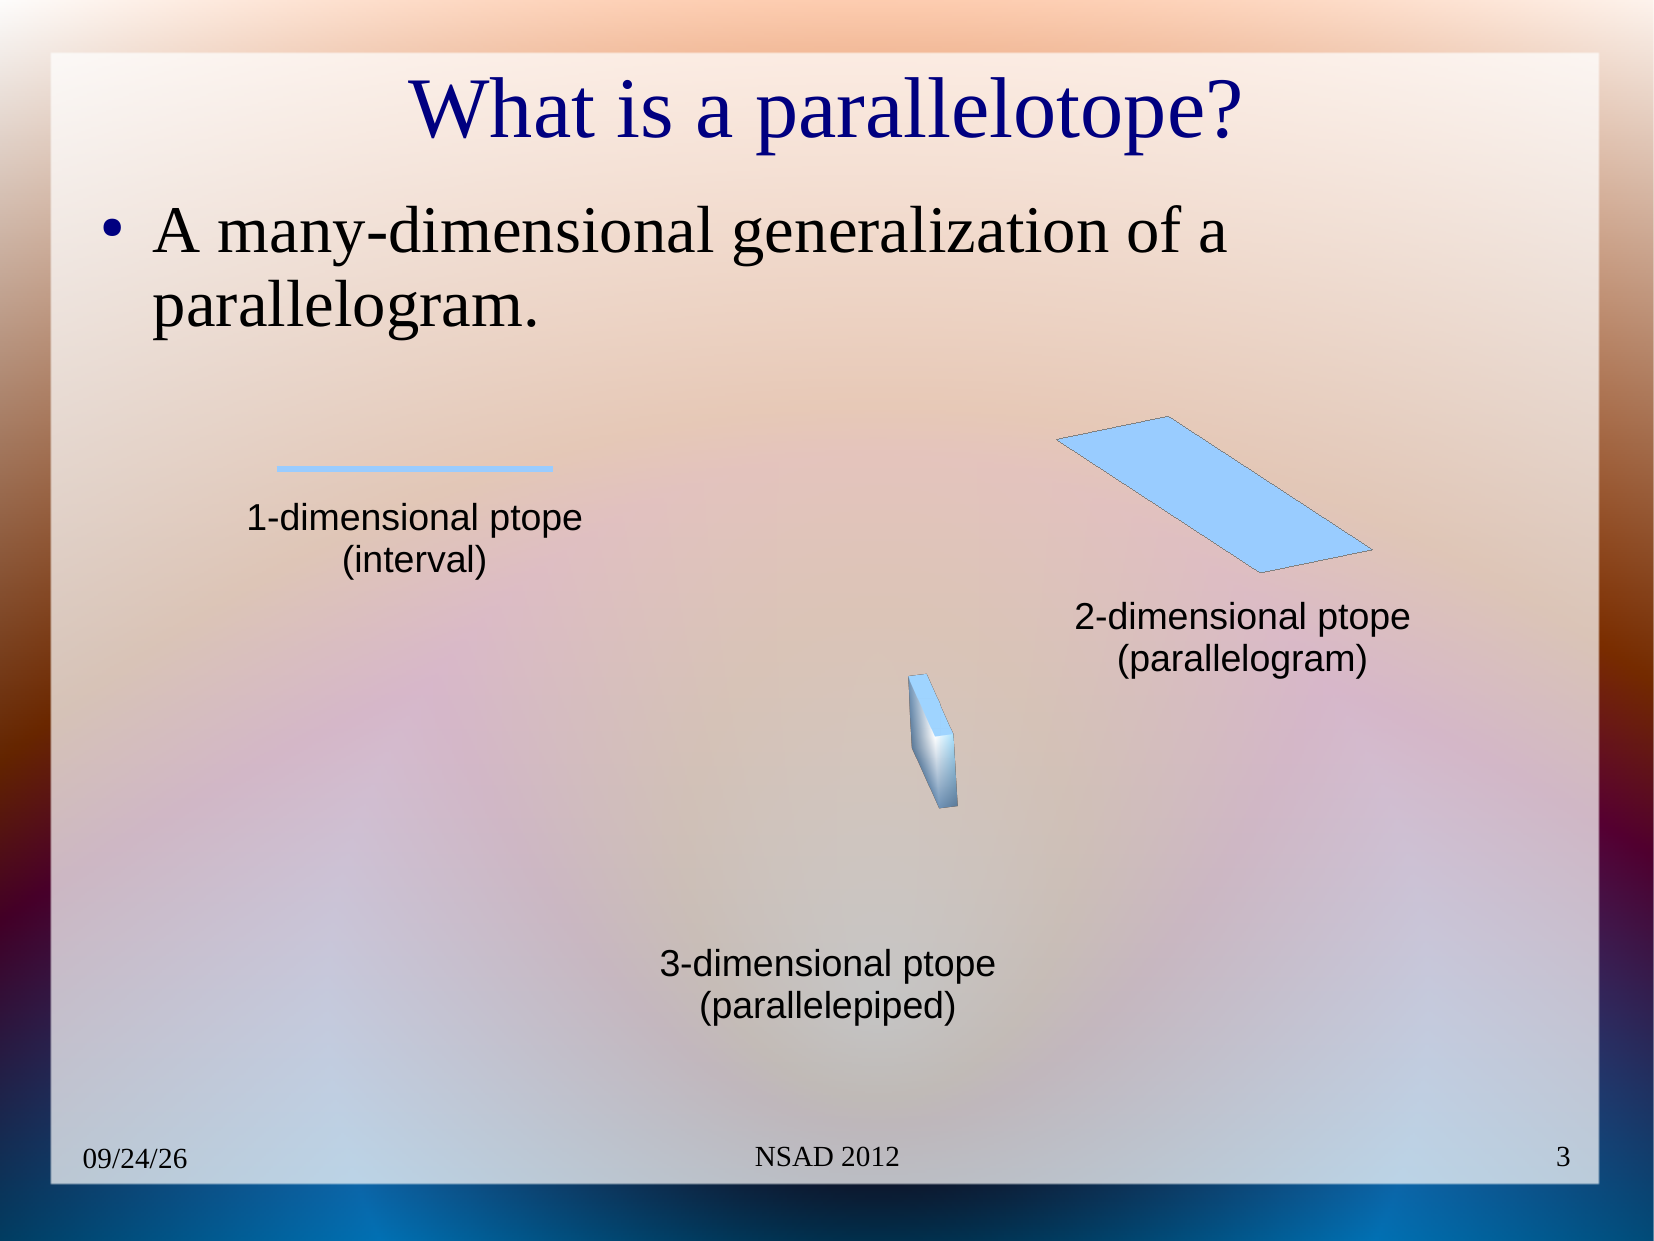

# What is a parallelotope?
A many-dimensional generalization of a parallelogram.
2-dimensional ptope
(parallelogram)
1-dimensional ptope
(interval)
3-dimensional ptope
(parallelepiped)
NSAD 2012
3